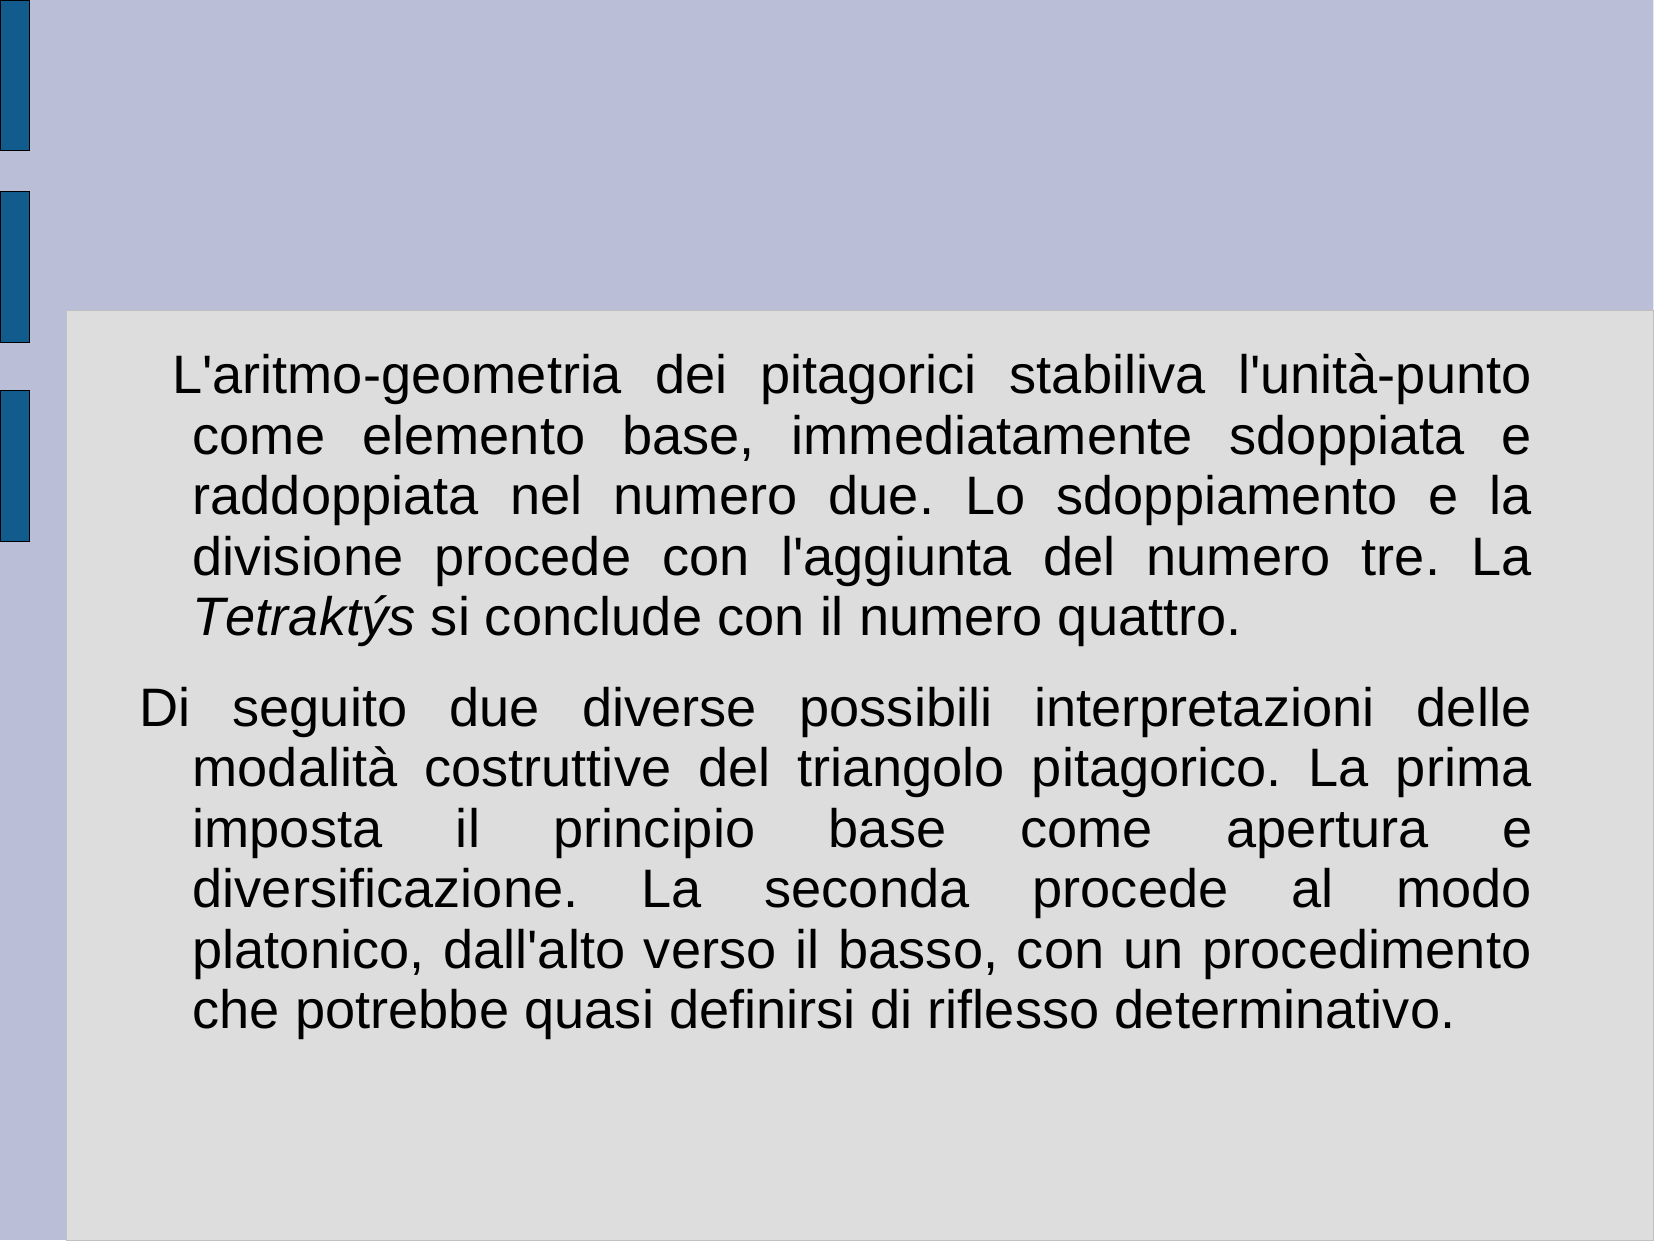

#
 L'aritmo-geometria dei pitagorici stabiliva l'unità-punto come elemento base, immediatamente sdoppiata e raddoppiata nel numero due. Lo sdoppiamento e la divisione procede con l'aggiunta del numero tre. La Tetraktýs si conclude con il numero quattro.
Di seguito due diverse possibili interpretazioni delle modalità costruttive del triangolo pitagorico. La prima imposta il principio base come apertura e diversificazione. La seconda procede al modo platonico, dall'alto verso il basso, con un procedimento che potrebbe quasi definirsi di riflesso determinativo.